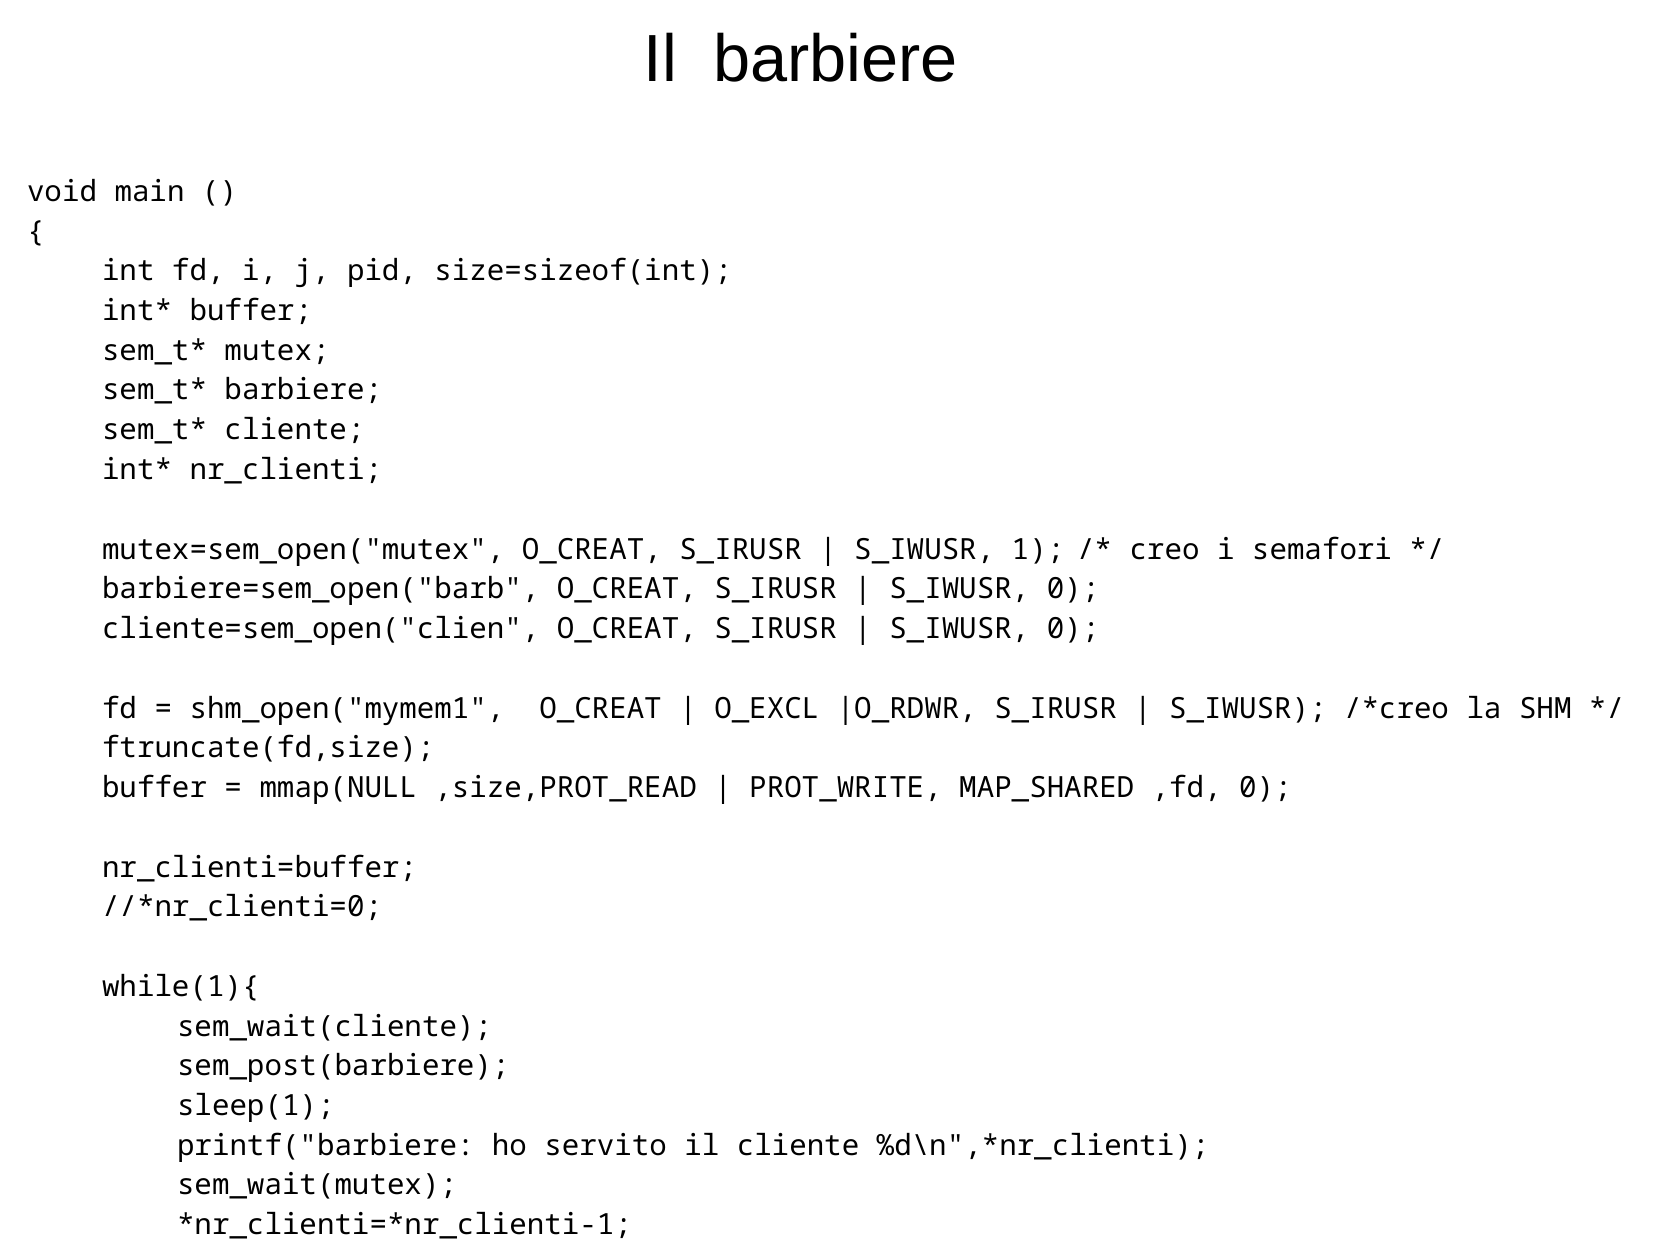

# Il barbiere
void main ()
{
	int fd, i, j, pid, size=sizeof(int);
	int* buffer;
	sem_t* mutex;
	sem_t* barbiere;
	sem_t* cliente;
	int* nr_clienti;
	mutex=sem_open("mutex", O_CREAT, S_IRUSR | S_IWUSR, 1);	/* creo i semafori */
	barbiere=sem_open("barb", O_CREAT, S_IRUSR | S_IWUSR, 0);
	cliente=sem_open("clien", O_CREAT, S_IRUSR | S_IWUSR, 0);
	fd = shm_open("mymem1", O_CREAT | O_EXCL |O_RDWR, S_IRUSR | S_IWUSR); /*creo la SHM */
 	ftruncate(fd,size);
 	buffer = mmap(NULL ,size,PROT_READ | PROT_WRITE, MAP_SHARED ,fd, 0);
	nr_clienti=buffer;
	//*nr_clienti=0;
	while(1){
		sem_wait(cliente);
		sem_post(barbiere);
		sleep(1);
		printf("barbiere: ho servito il cliente %d\n",*nr_clienti);
		sem_wait(mutex);
		*nr_clienti=*nr_clienti-1;
		sem_post(mutex);
	}
}